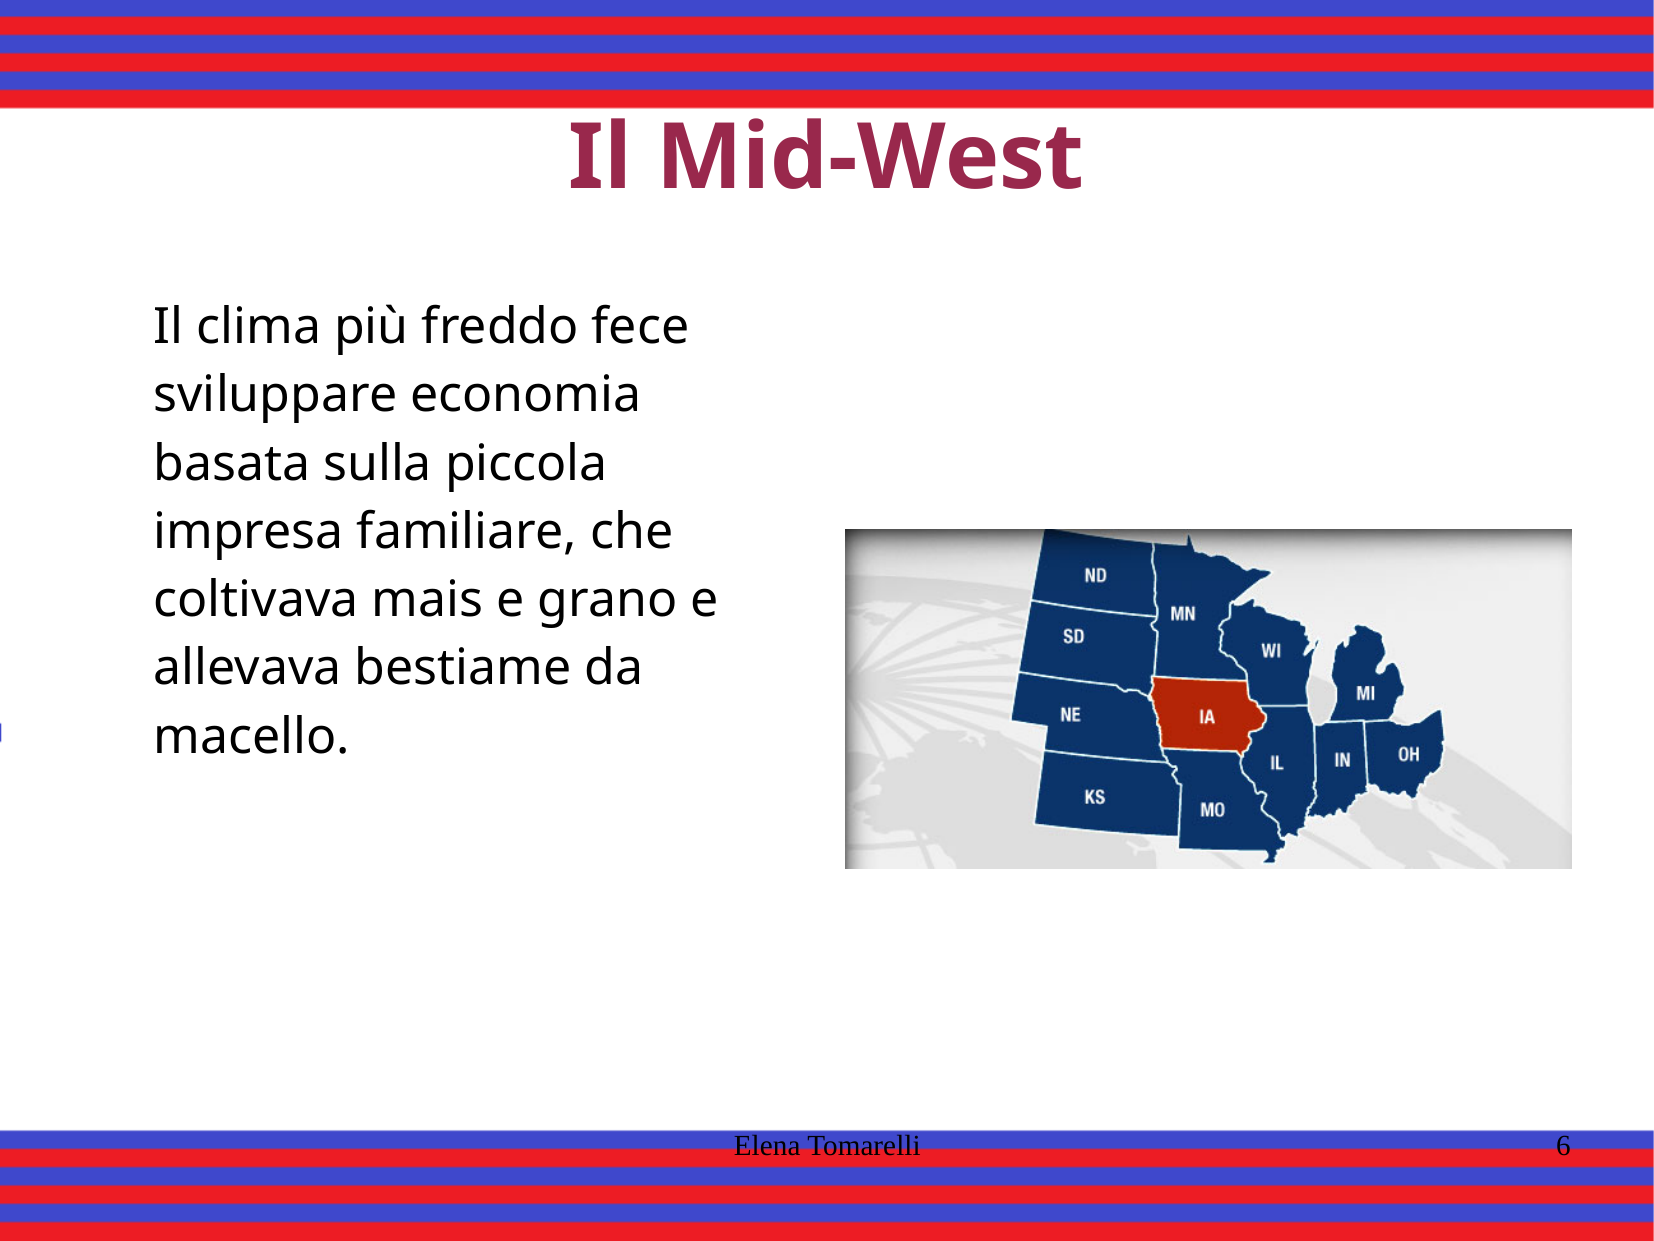

# Il Mid-West
Il clima più freddo fece sviluppare economia basata sulla piccola impresa familiare, che coltivava mais e grano e allevava bestiame da macello.
Elena Tomarelli
6